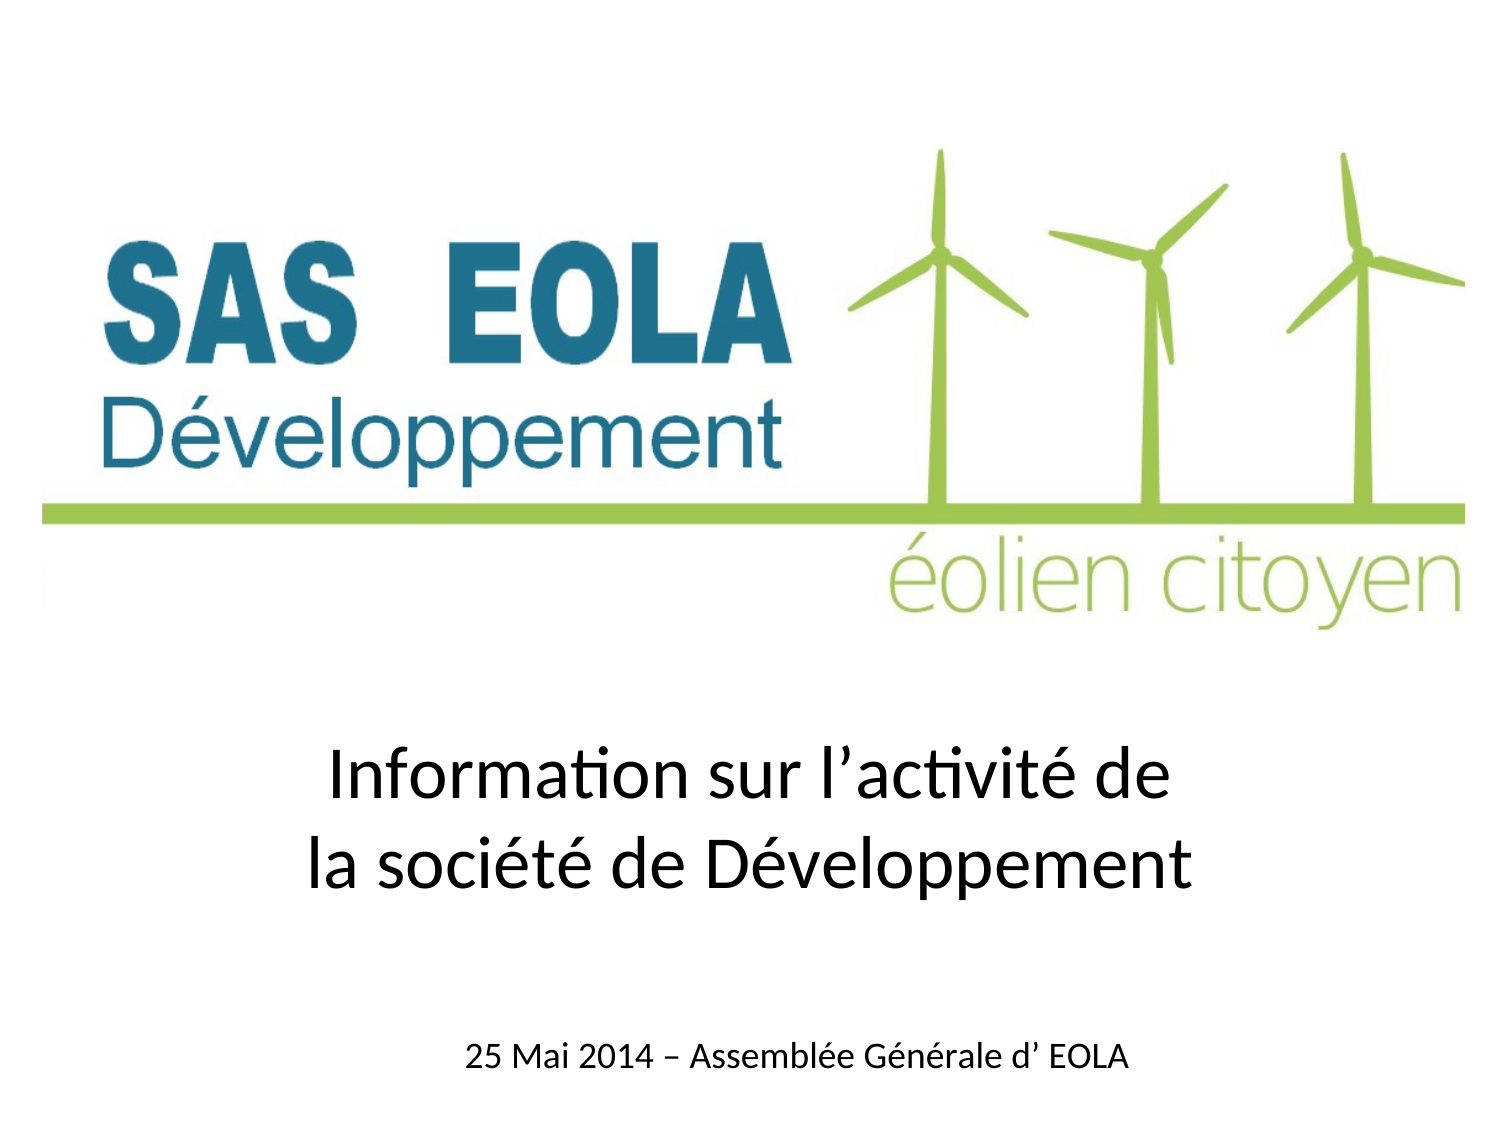

Information sur l’activité de la société de Développement
25 Mai 2014 – Assemblée Générale d’ EOLA